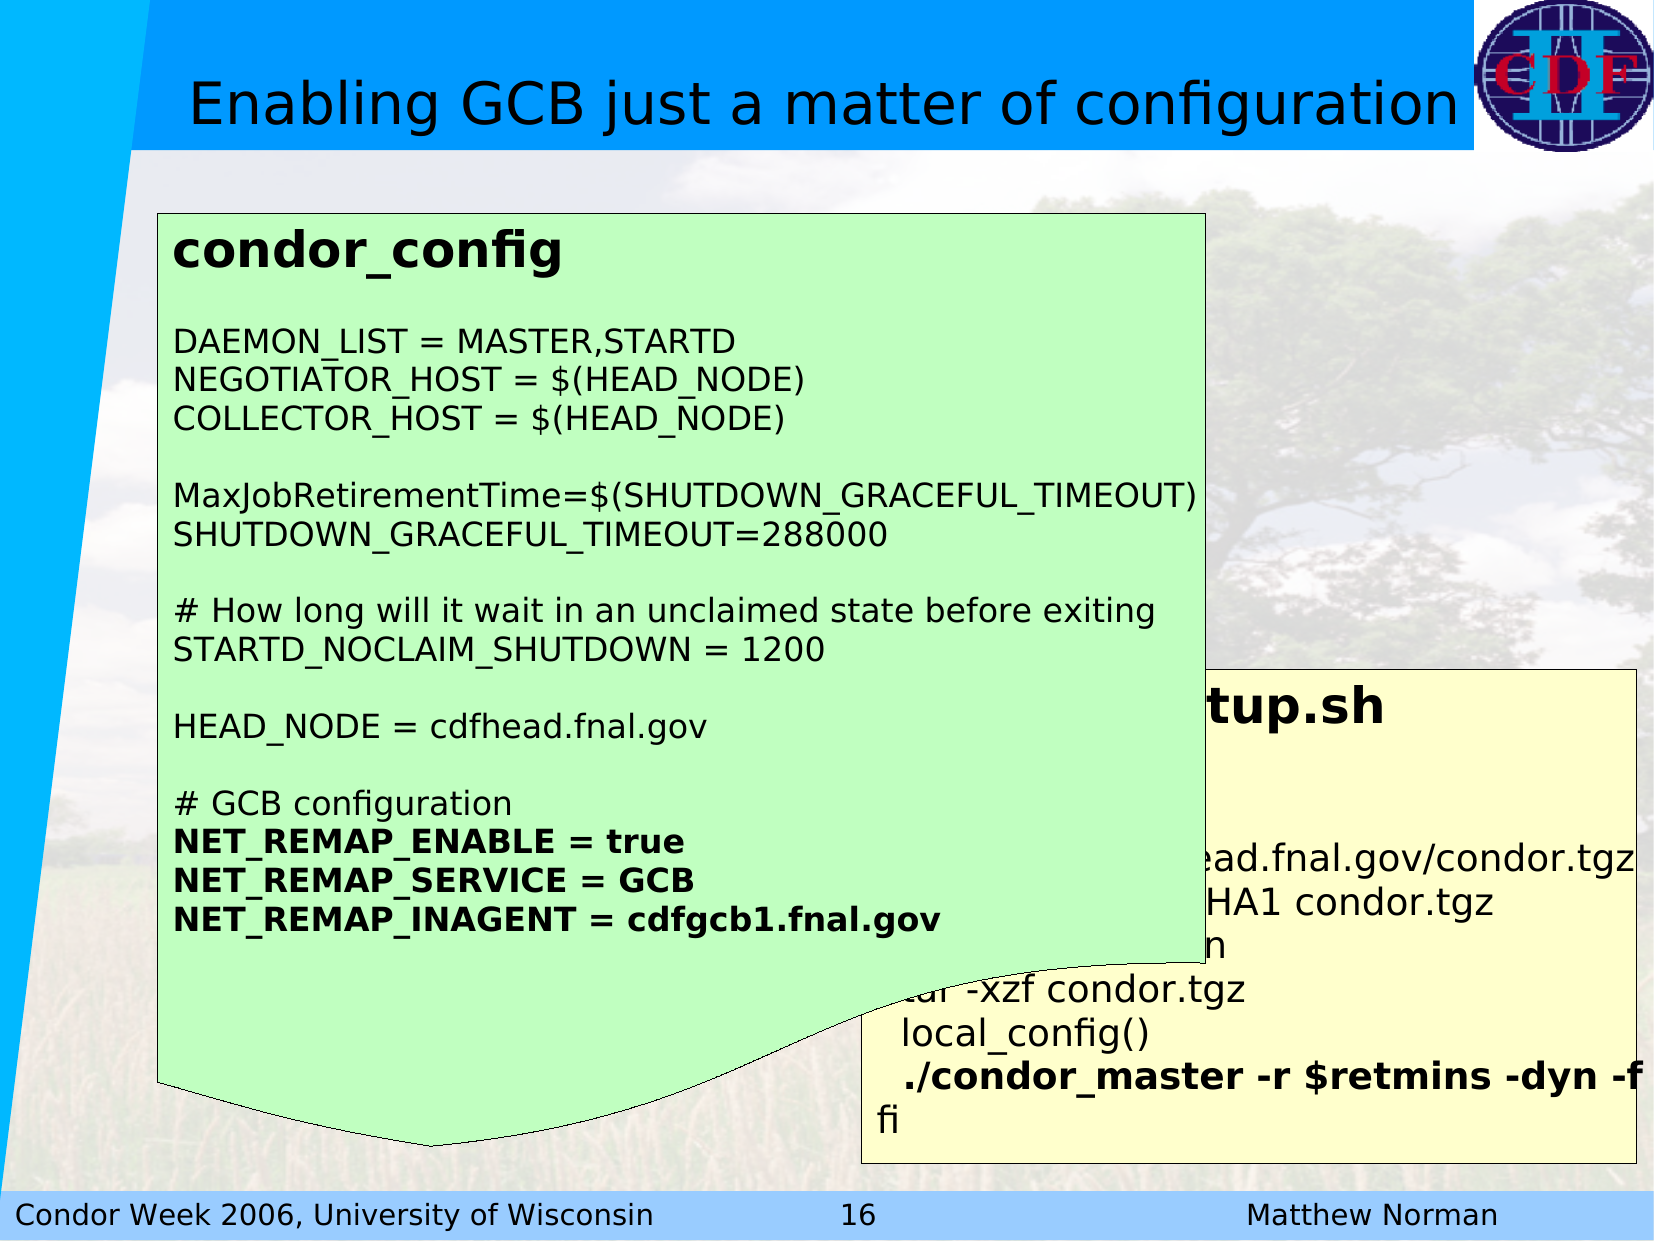

Enabling GCB just a matter of configuration
condor_config
DAEMON_LIST = MASTER,STARTD
NEGOTIATOR_HOST = $(HEAD_NODE)
COLLECTOR_HOST = $(HEAD_NODE)
MaxJobRetirementTime=$(SHUTDOWN_GRACEFUL_TIMEOUT)
SHUTDOWN_GRACEFUL_TIMEOUT=288000
# How long will it wait in an unclaimed state before exiting
STARTD_NOCLAIM_SHUTDOWN = 1200
HEAD_NODE = cdfhead.fnal.gov
# GCB configuration
NET_REMAP_ENABLE = true
NET_REMAP_SERVICE = GCB
NET_REMAP_INAGENT = cdfgcb1.fnal.gov
glidein_startup.sh
validate_node()
wget http://cdfhead.fnal.gov/condor.tgz
sha1sum knownSHA1 condor.tgz
if [ $? -eq 0 ]; then
 tar -xzf condor.tgz
 local_config()
 ./condor_master -r $retmins -dyn -f
fi